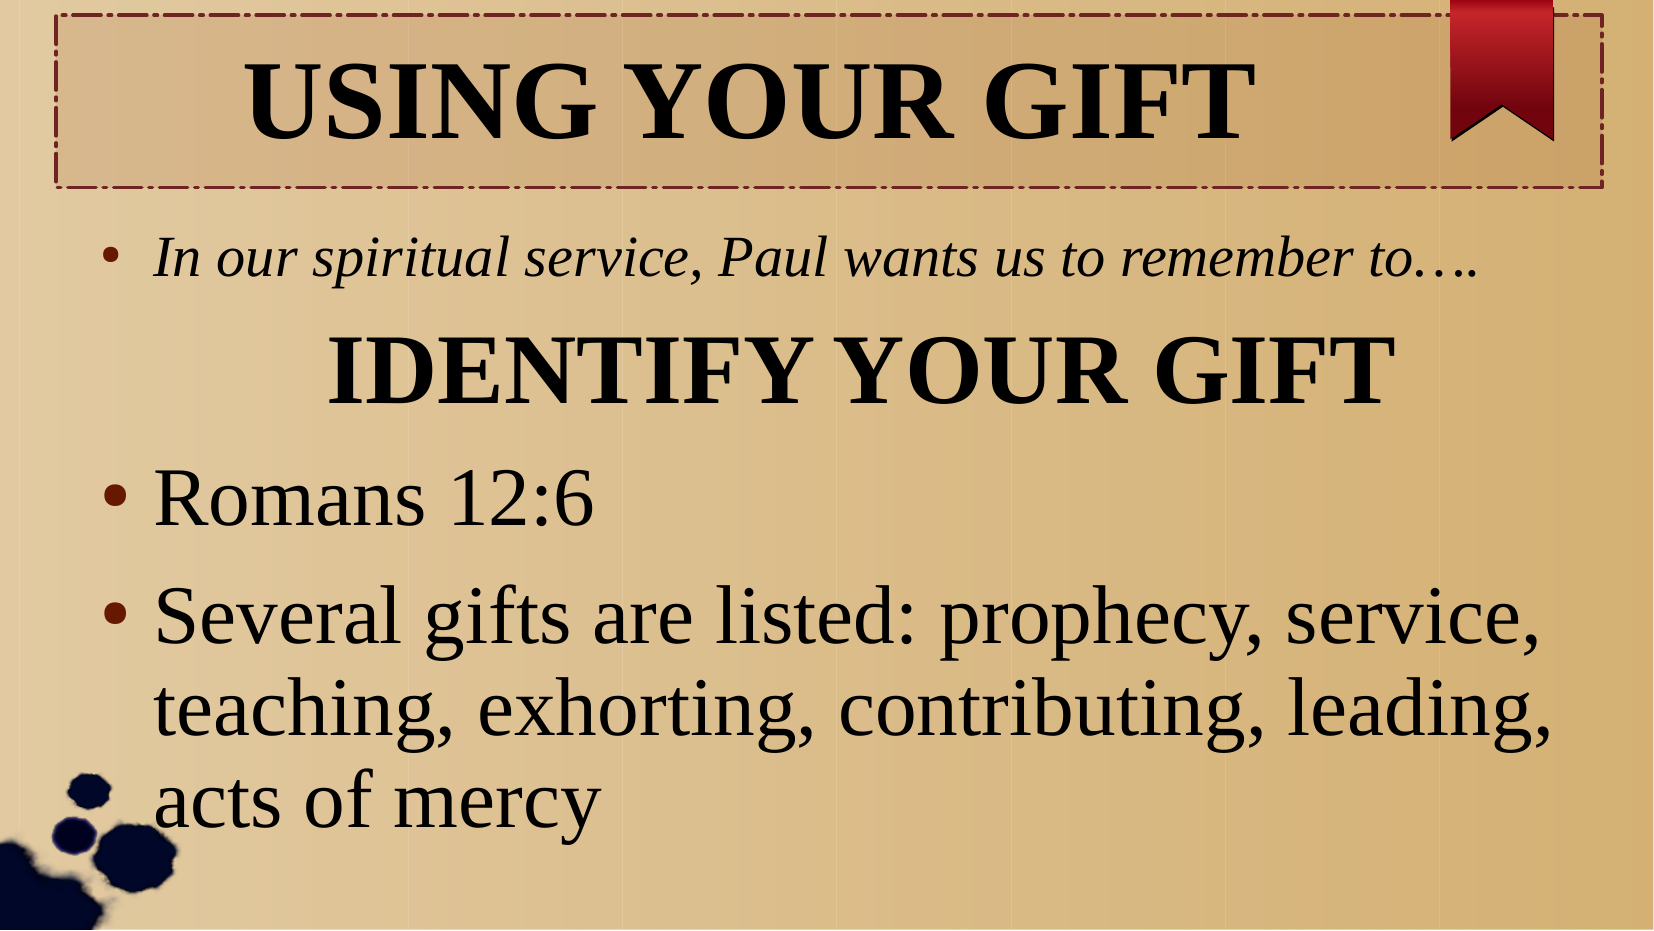

# USING YOUR GIFT
In our spiritual service, Paul wants us to remember to….
IDENTIFY YOUR GIFT
Romans 12:6
Several gifts are listed: prophecy, service, teaching, exhorting, contributing, leading, acts of mercy